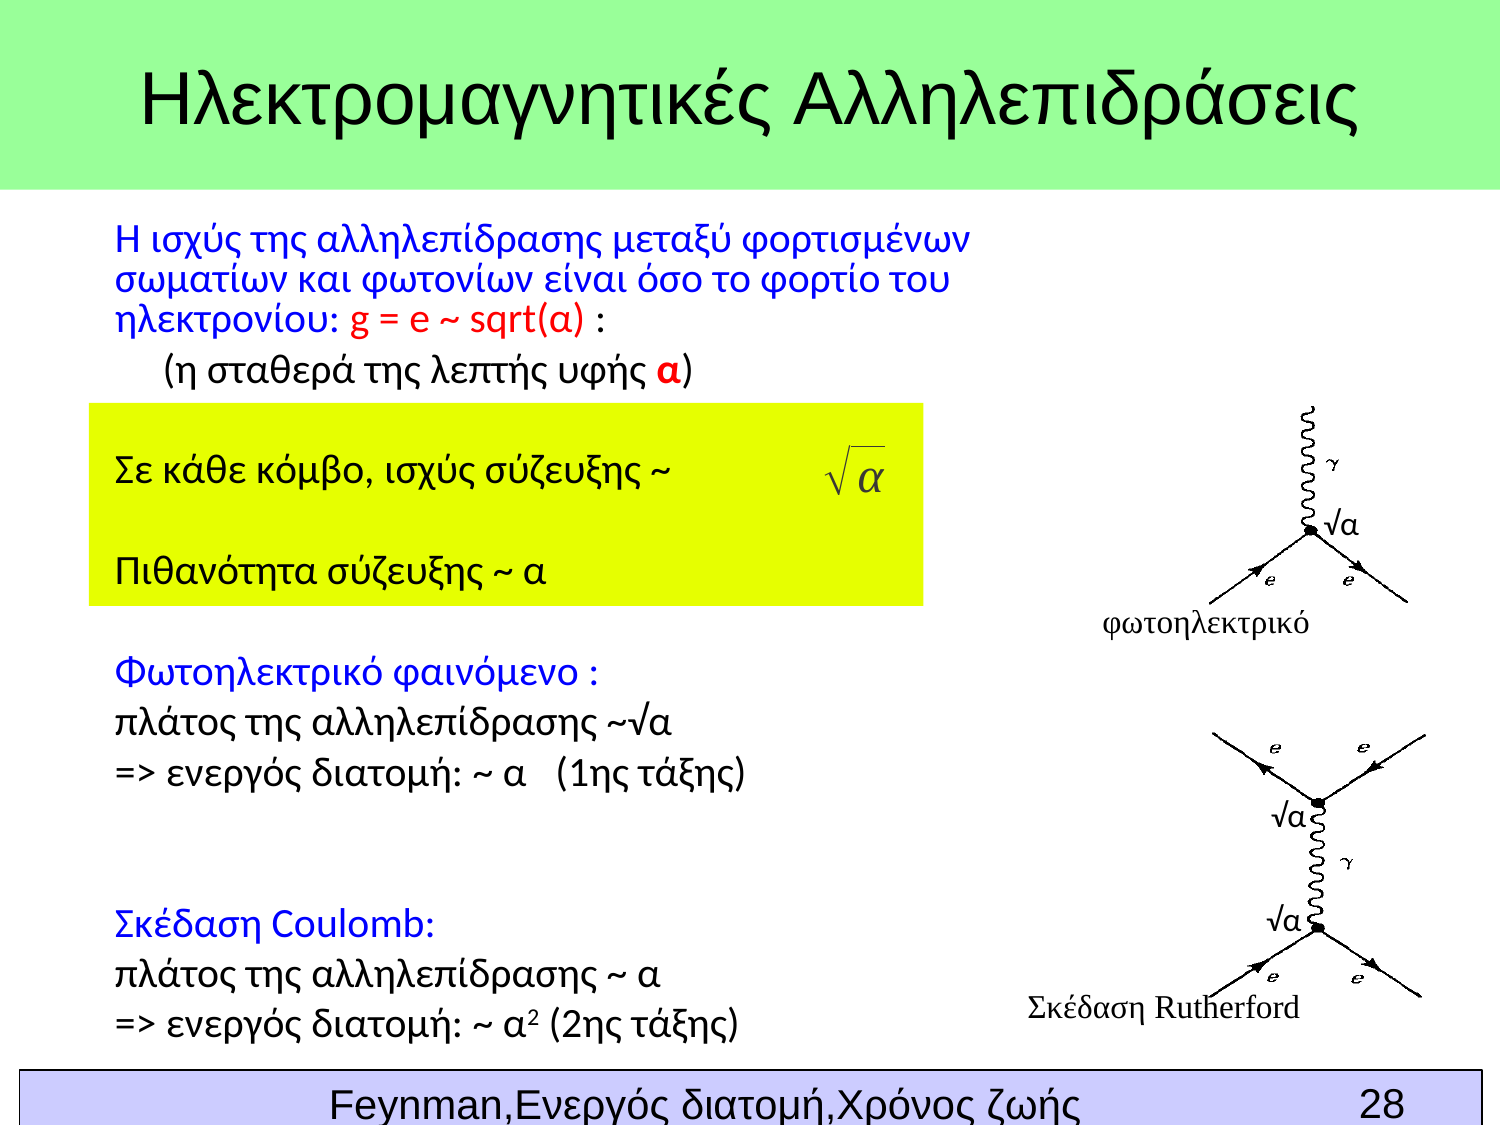

Ηλεκτρομαγνητικές Αλληλεπιδράσεις
Η ισχύς της αλληλεπίδρασης μεταξύ φορτισμένων σωματίων και φωτονίων είναι όσο το φορτίο του ηλεκτρονίου: g = e ~ sqrt(α) :
 (η σταθερά της λεπτής υφής α)
Σε κάθε κόμβο, ισχύς σύζευξης ~
Πιθανότητα σύζευξης ~ α
Φωτοηλεκτρικό φαινόμενο :
πλάτος της αλληλεπίδρασης ~√α
=> ενεργός διατομή: ~ α (1ης τάξης)
Σκέδαση Coulomb:
πλάτος της αλληλεπίδρασης ~ α
=> ενεργός διατομή: ~ α2 (2ης τάξης)
√α
φωτοηλεκτρικό
√α
√α
Σκέδαση Rutherford
28
Feynman,Eνεργός διατομή,Xρόνος ζωής